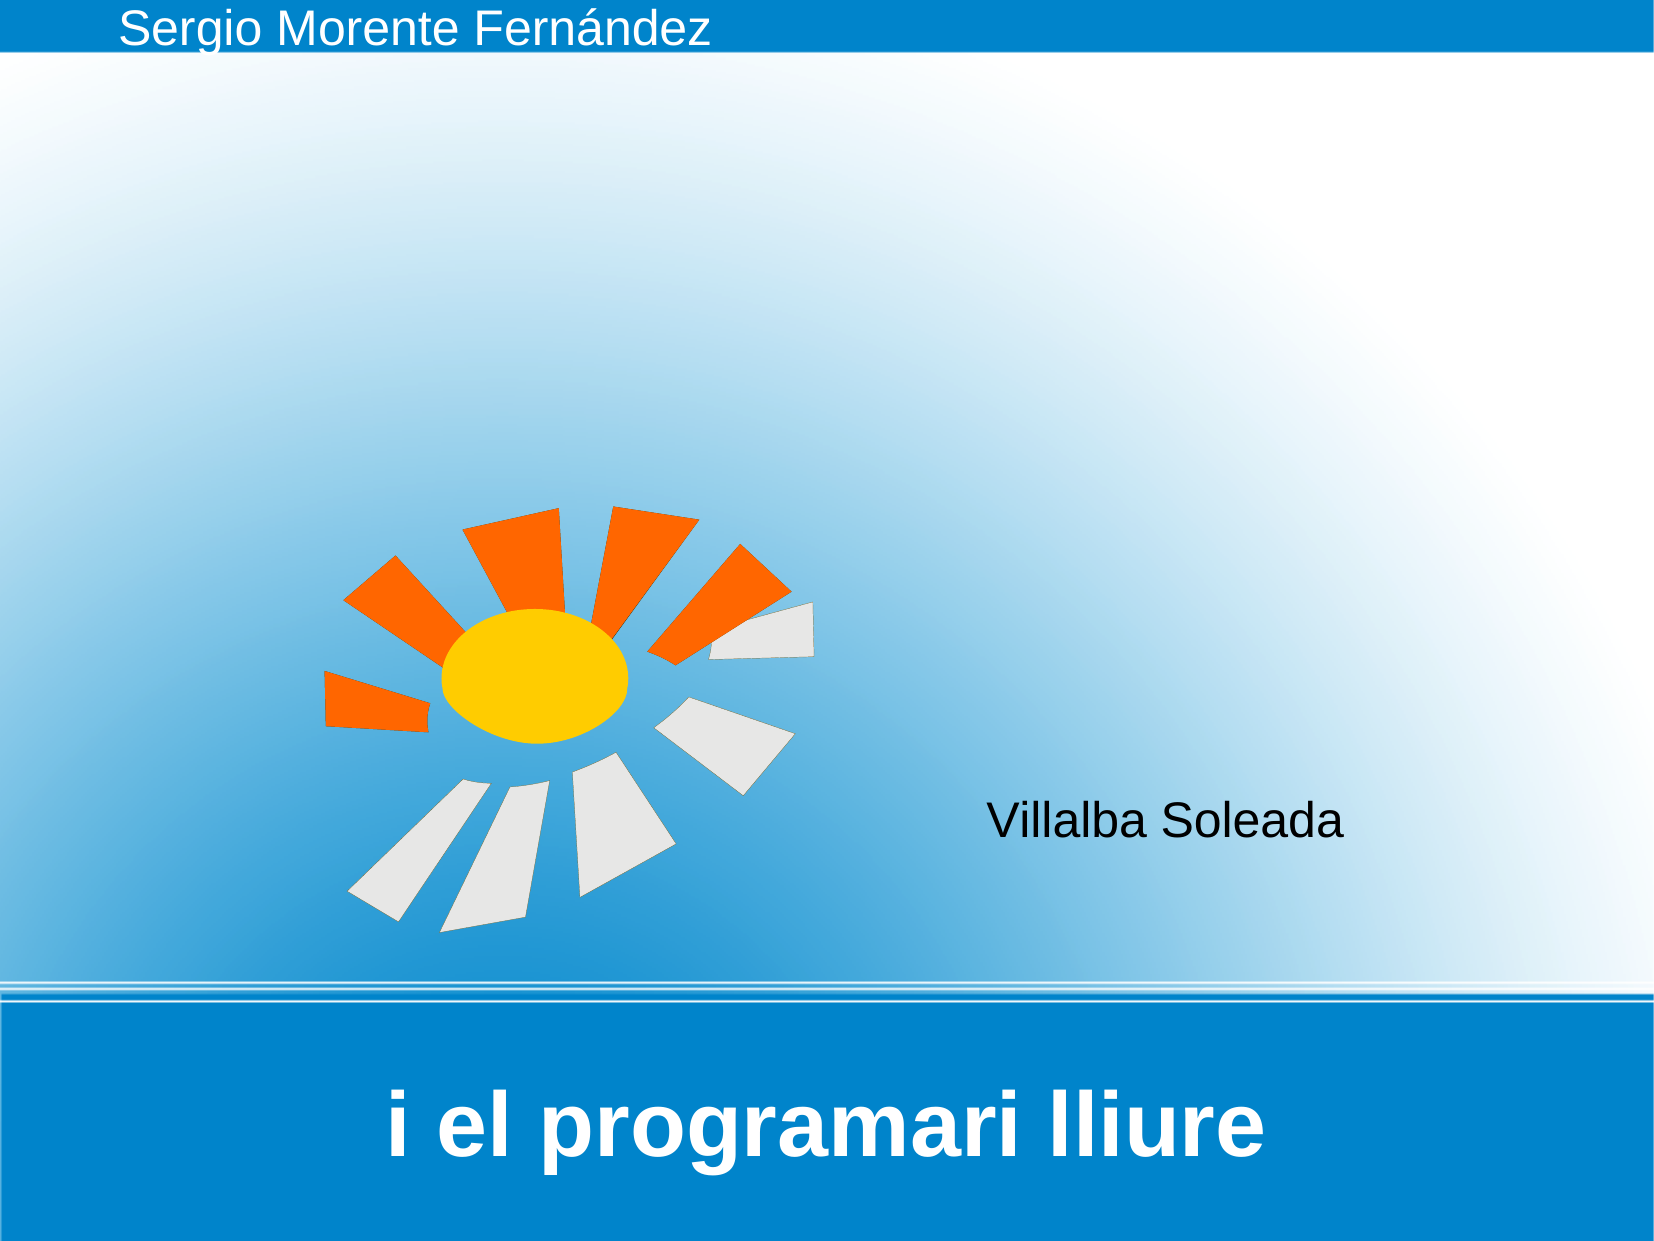

Sergio Morente Fernández
Villalba Soleada
# i el programari lliure